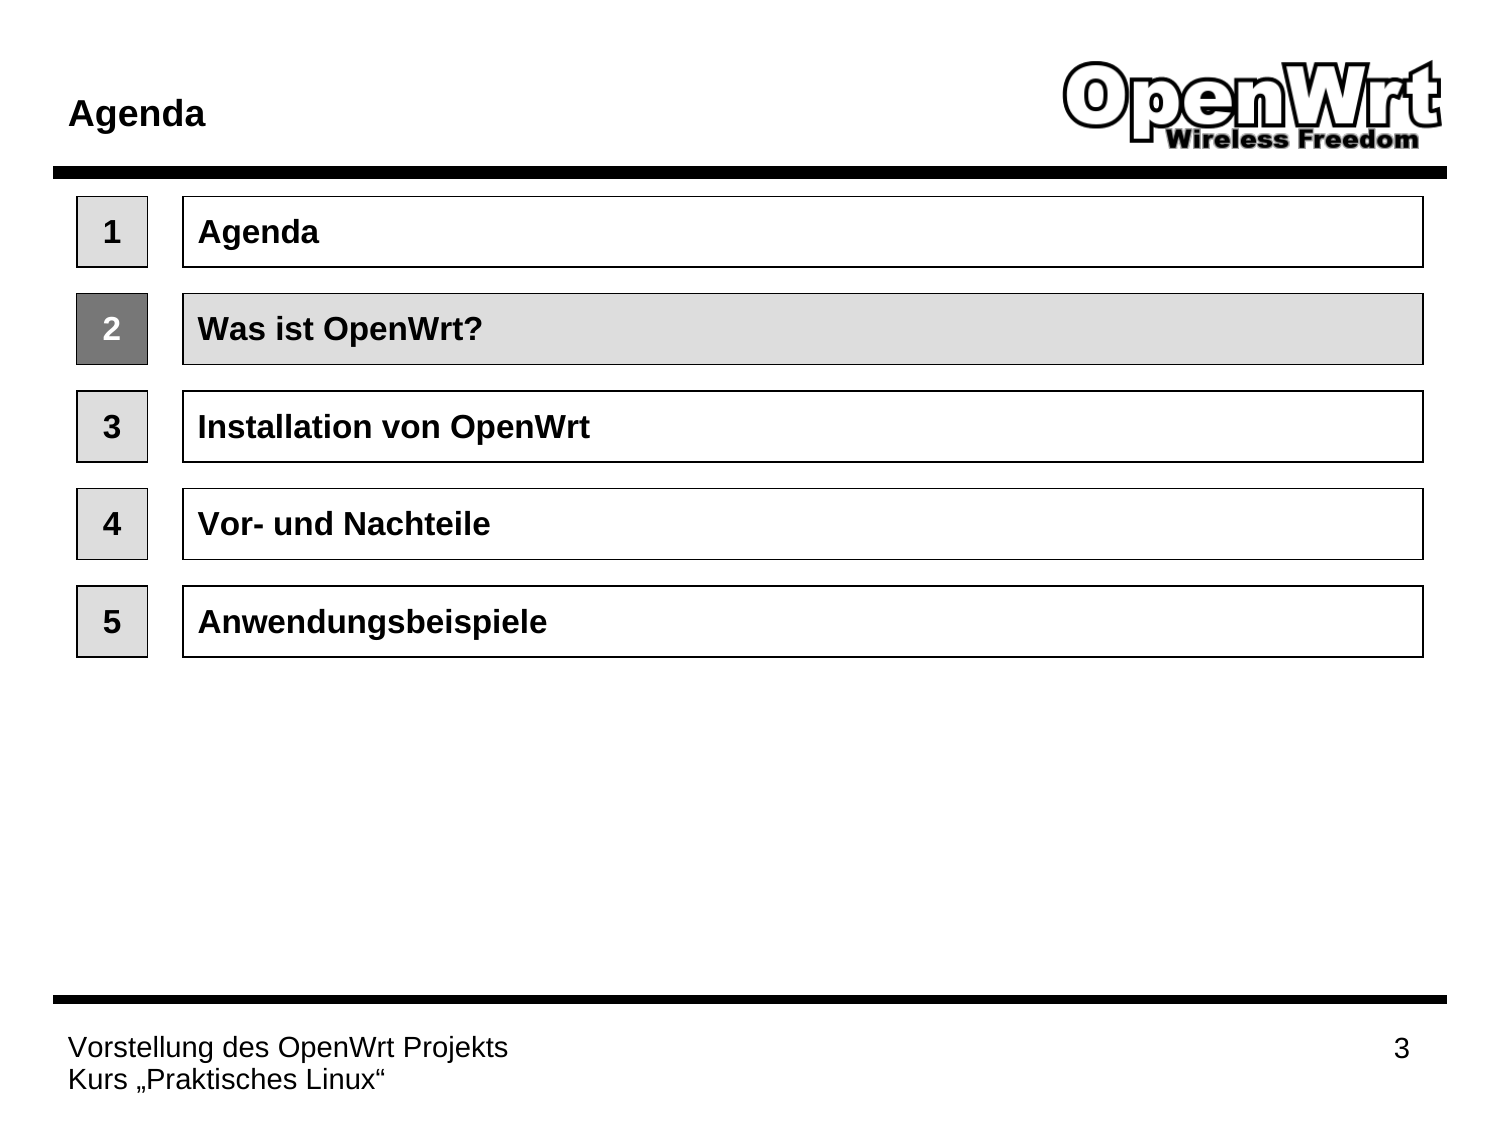

# Agenda
1
Agenda
2
Was ist OpenWrt?
3
Installation von OpenWrt
4
Vor- und Nachteile
5
Anwendungsbeispiele
3